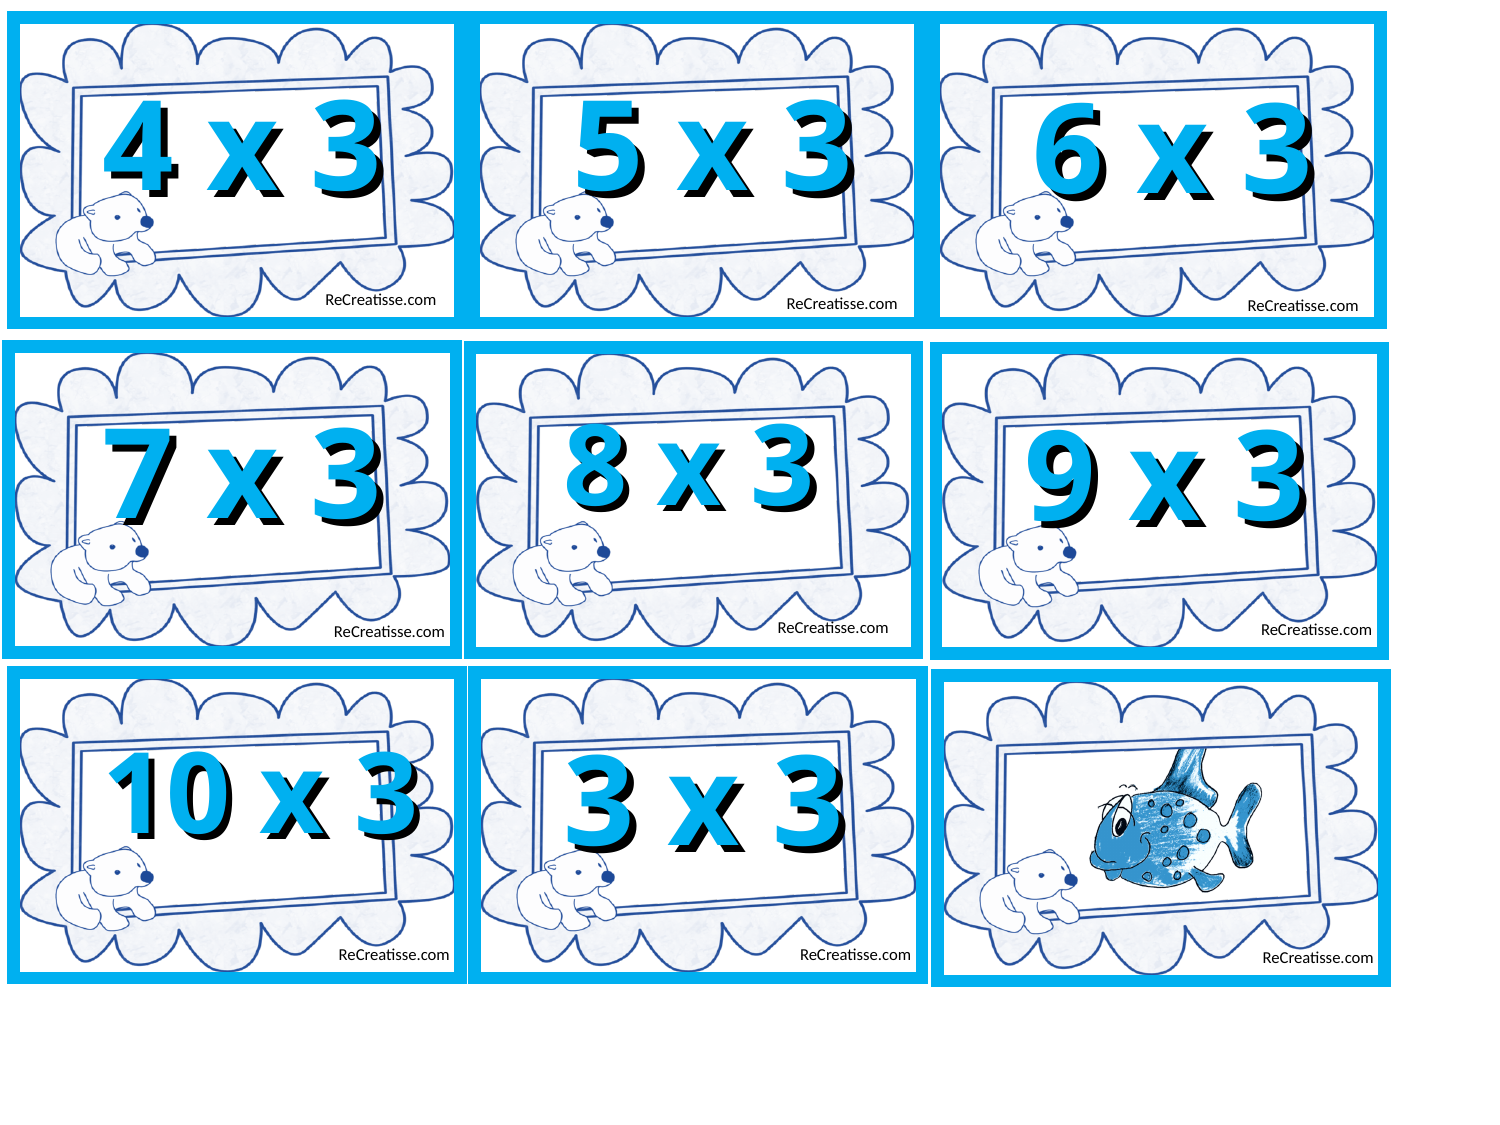

4 x 3
5 x 3
6 x 3
ReCreatisse.com
ReCreatisse.com
ReCreatisse.com
7 x 3
8 x 3
9 x 3
ReCreatisse.com
ReCreatisse.com
ReCreatisse.com
10 x 3
3 x 3
ReCreatisse.com
ReCreatisse.com
ReCreatisse.com